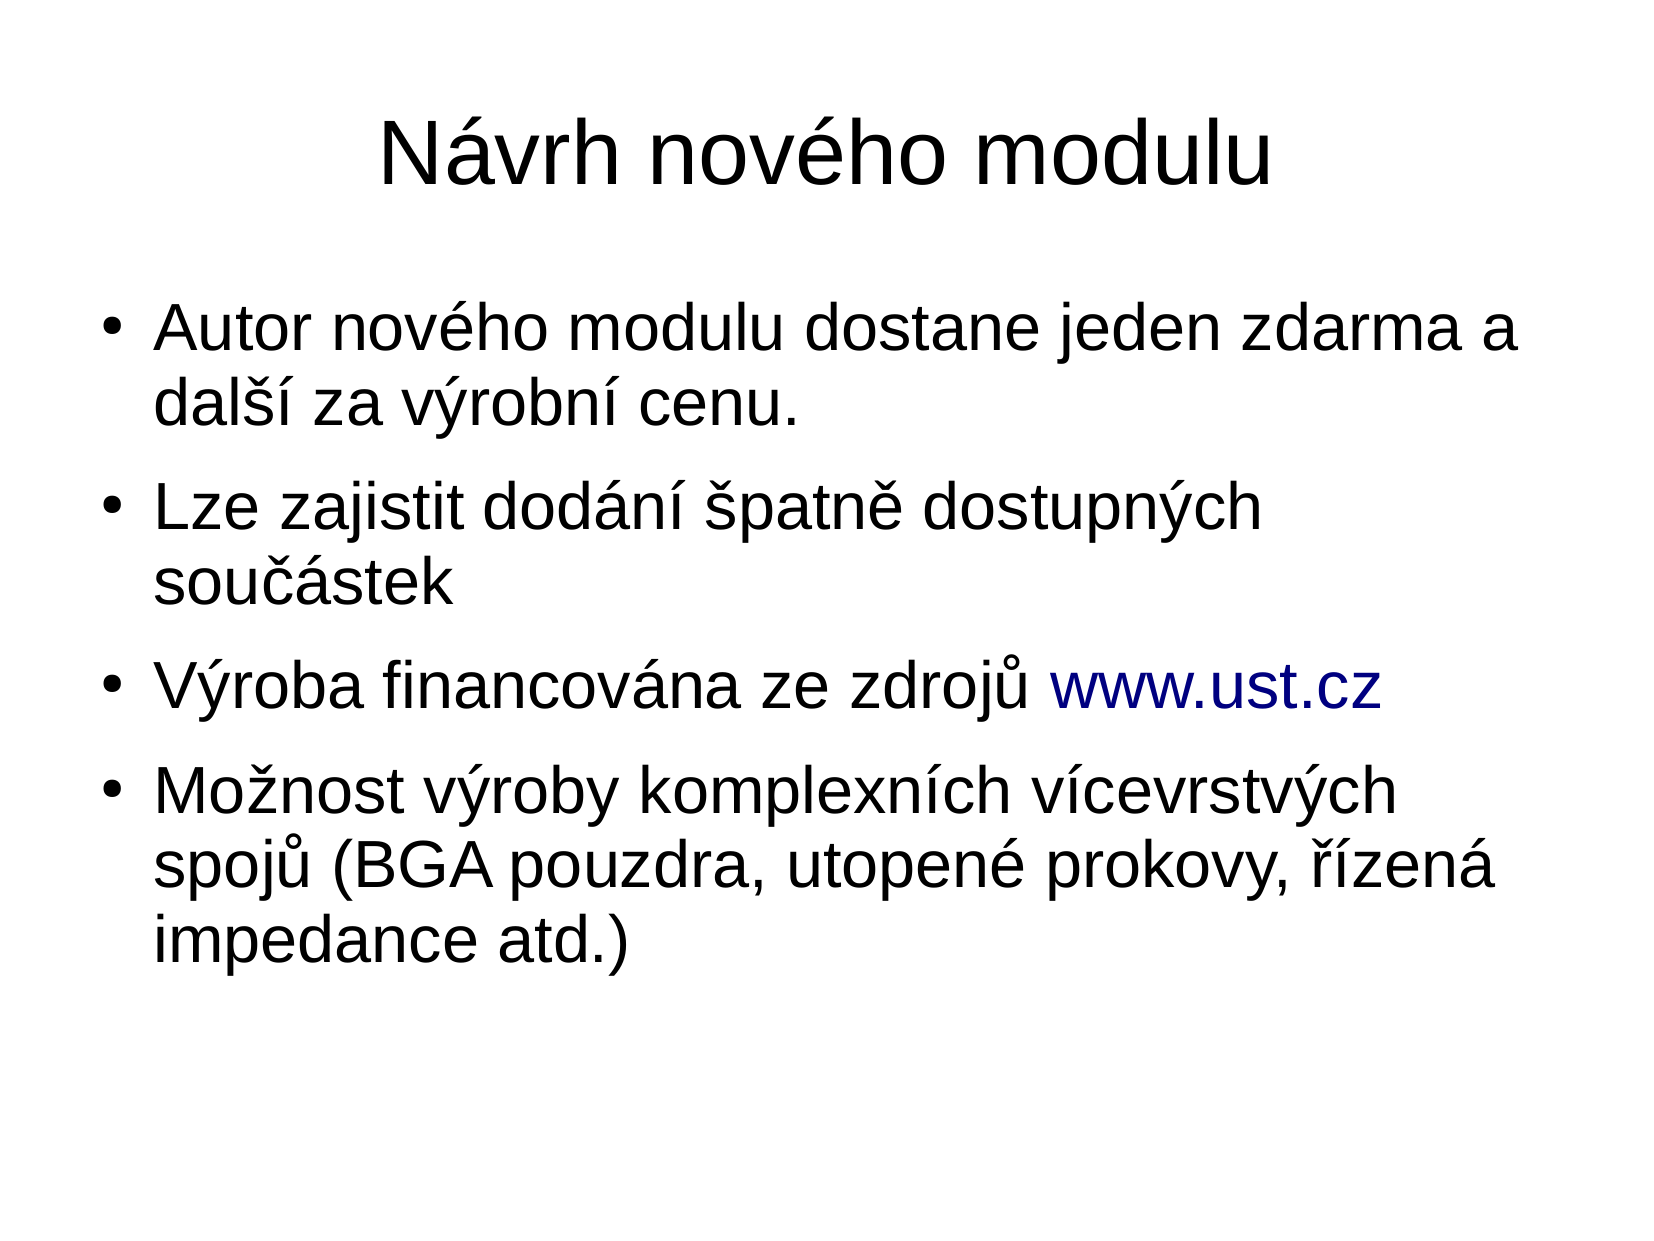

# Návrh nového modulu
Autor nového modulu dostane jeden zdarma a další za výrobní cenu.
Lze zajistit dodání špatně dostupných součástek
Výroba financována ze zdrojů www.ust.cz
Možnost výroby komplexních vícevrstvých spojů (BGA pouzdra, utopené prokovy, řízená impedance atd.)